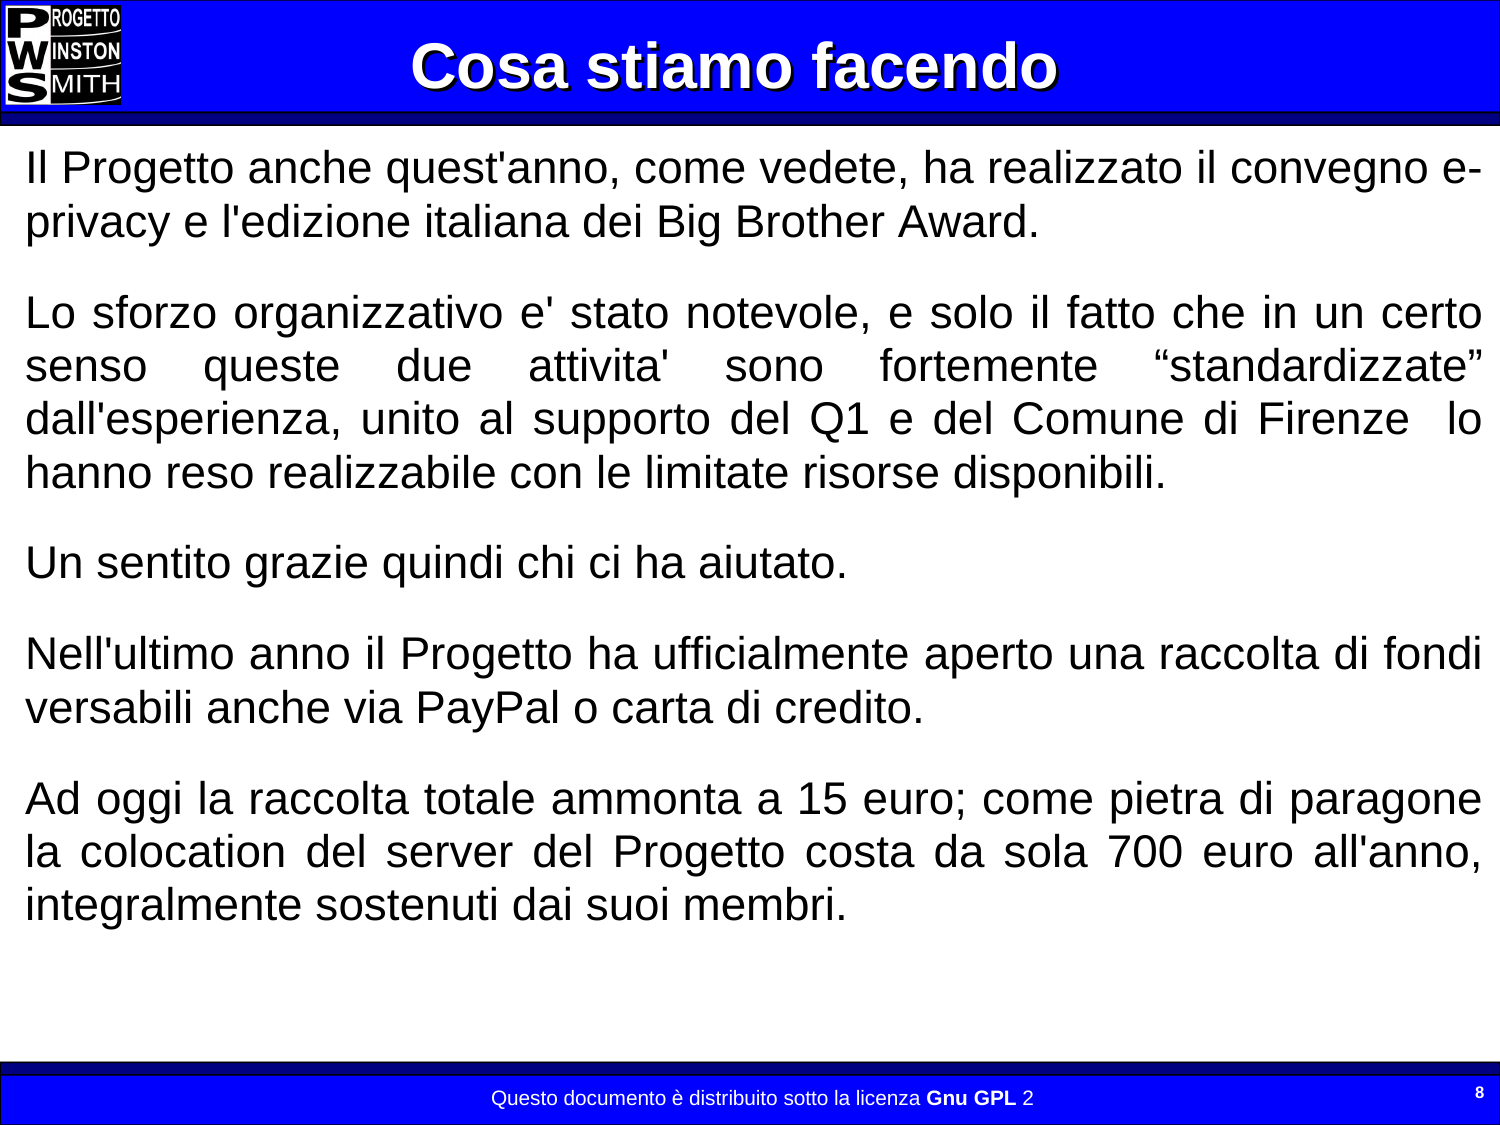

Cosa stiamo facendo
Il Progetto anche quest'anno, come vedete, ha realizzato il convegno e-privacy e l'edizione italiana dei Big Brother Award.
Lo sforzo organizzativo e' stato notevole, e solo il fatto che in un certo senso queste due attivita' sono fortemente “standardizzate” dall'esperienza, unito al supporto del Q1 e del Comune di Firenze lo hanno reso realizzabile con le limitate risorse disponibili.
Un sentito grazie quindi chi ci ha aiutato.
Nell'ultimo anno il Progetto ha ufficialmente aperto una raccolta di fondi versabili anche via PayPal o carta di credito.
Ad oggi la raccolta totale ammonta a 15 euro; come pietra di paragone la colocation del server del Progetto costa da sola 700 euro all'anno, integralmente sostenuti dai suoi membri.